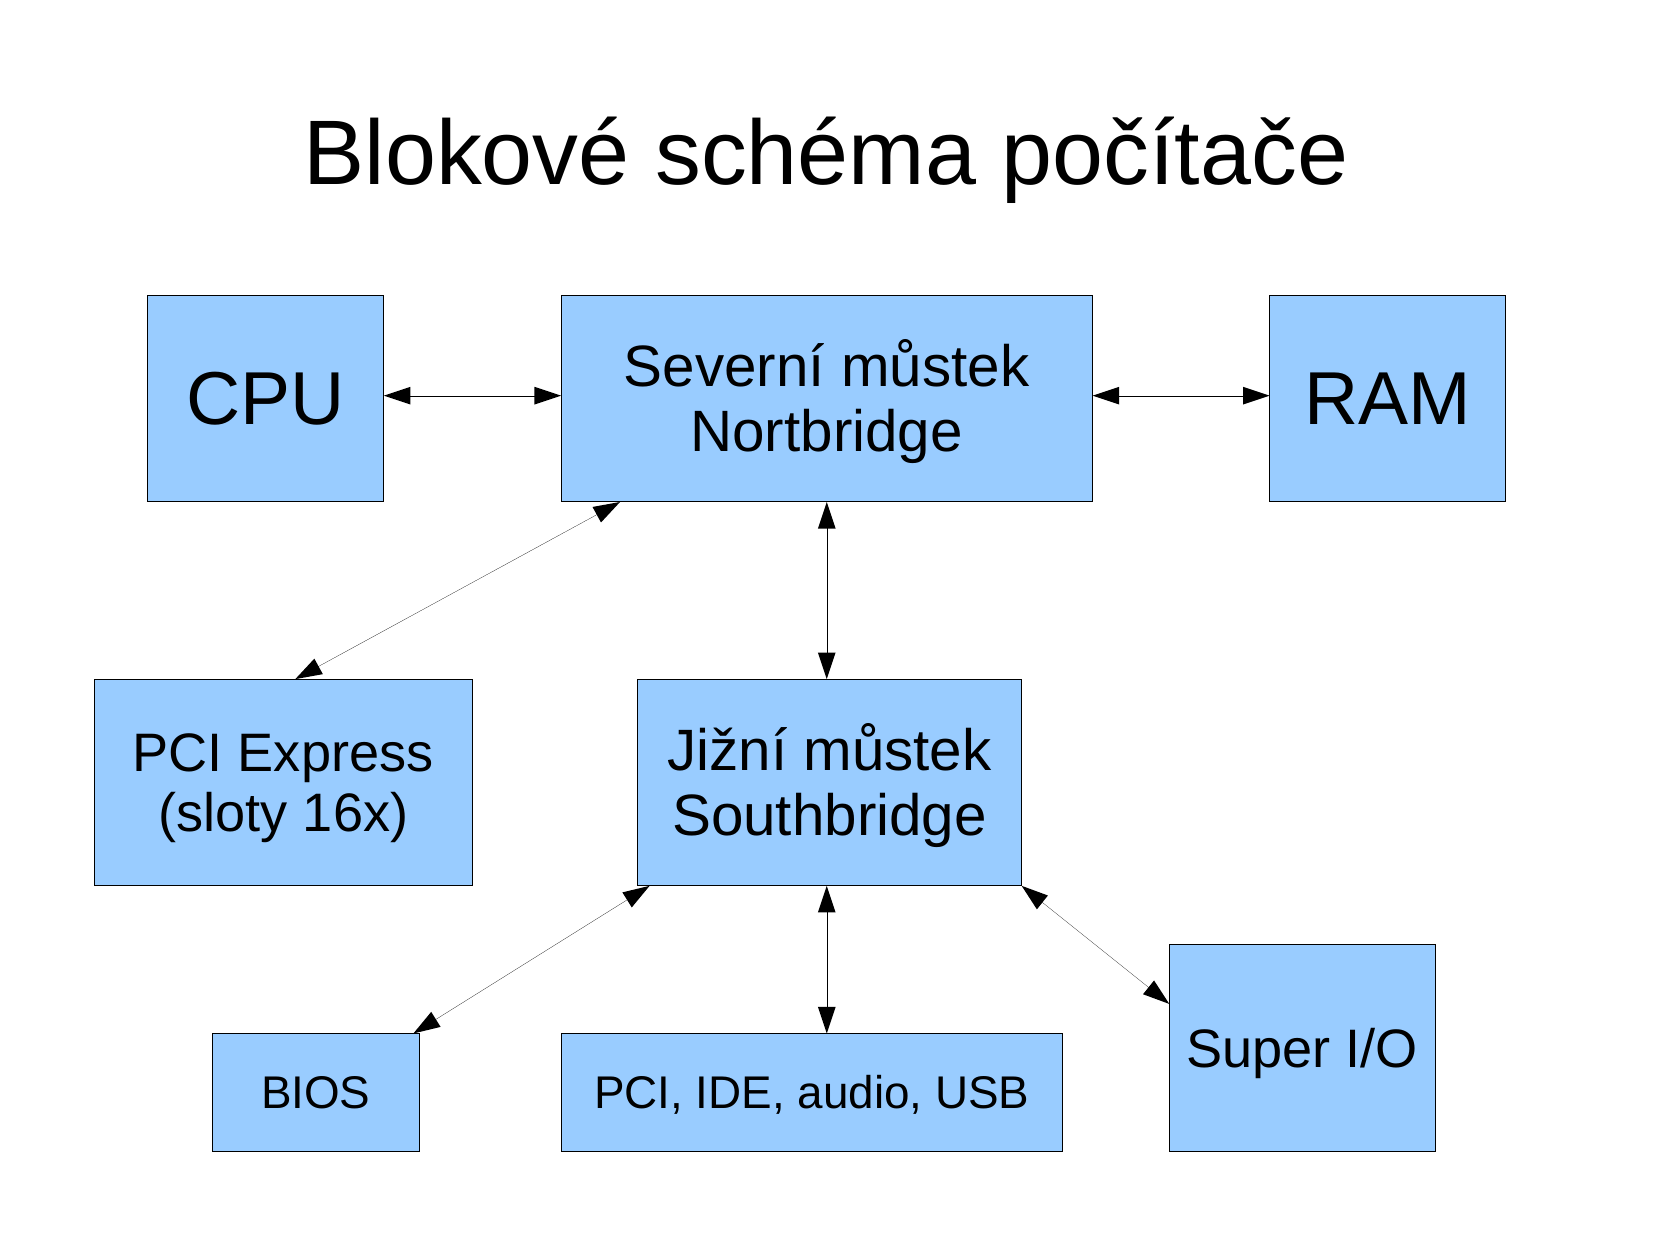

# Blokové schéma počítače
CPU
Severní můstek
Nortbridge
RAM
PCI Express
(sloty 16x)
Jižní můstek
Southbridge
Super I/O
BIOS
PCI, IDE, audio, USB